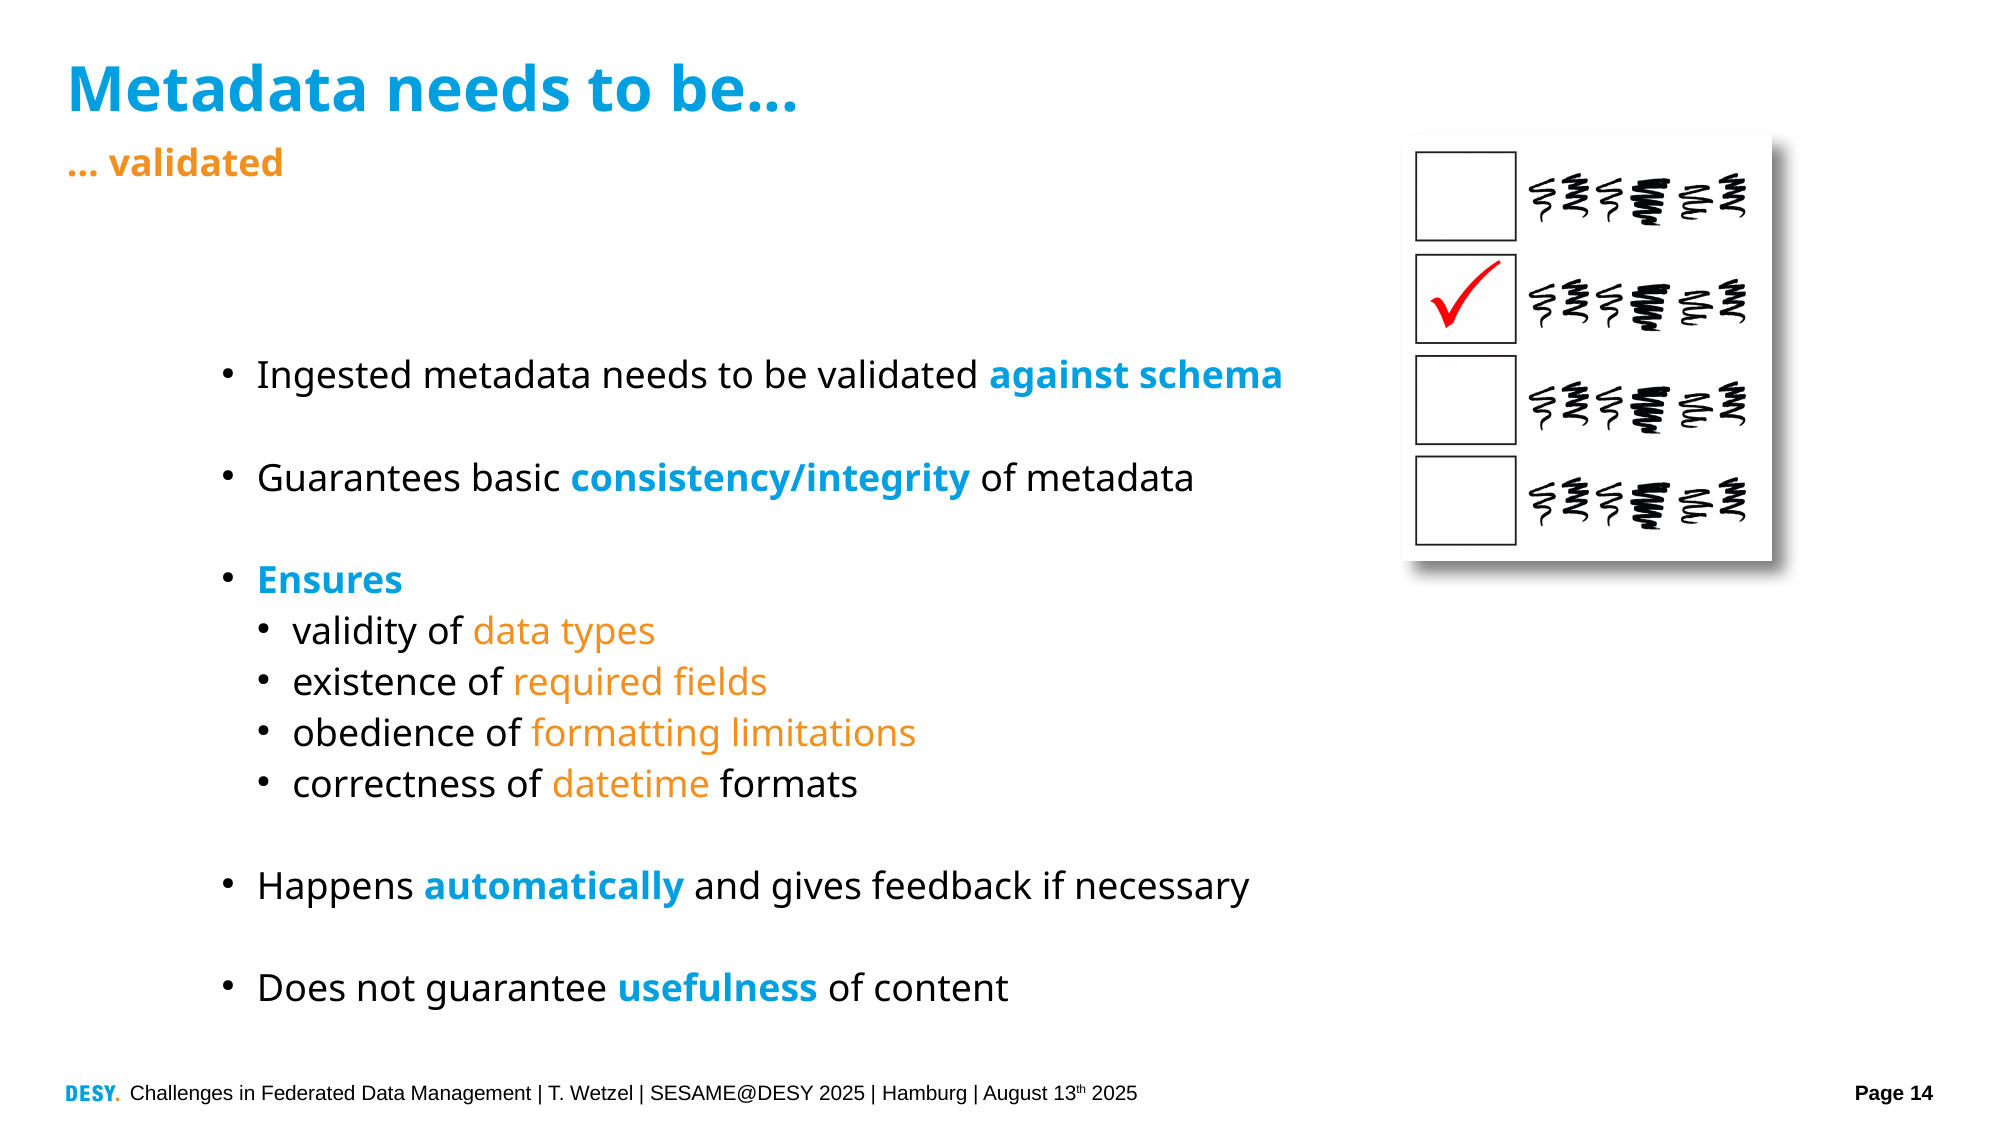

# Metadata needs to be...
… validated
Ingested metadata needs to be validated against schema
Guarantees basic consistency/integrity of metadata
Ensures
validity of data types
existence of required fields
obedience of formatting limitations
correctness of datetime formats
Happens automatically and gives feedback if necessary
Does not guarantee usefulness of content